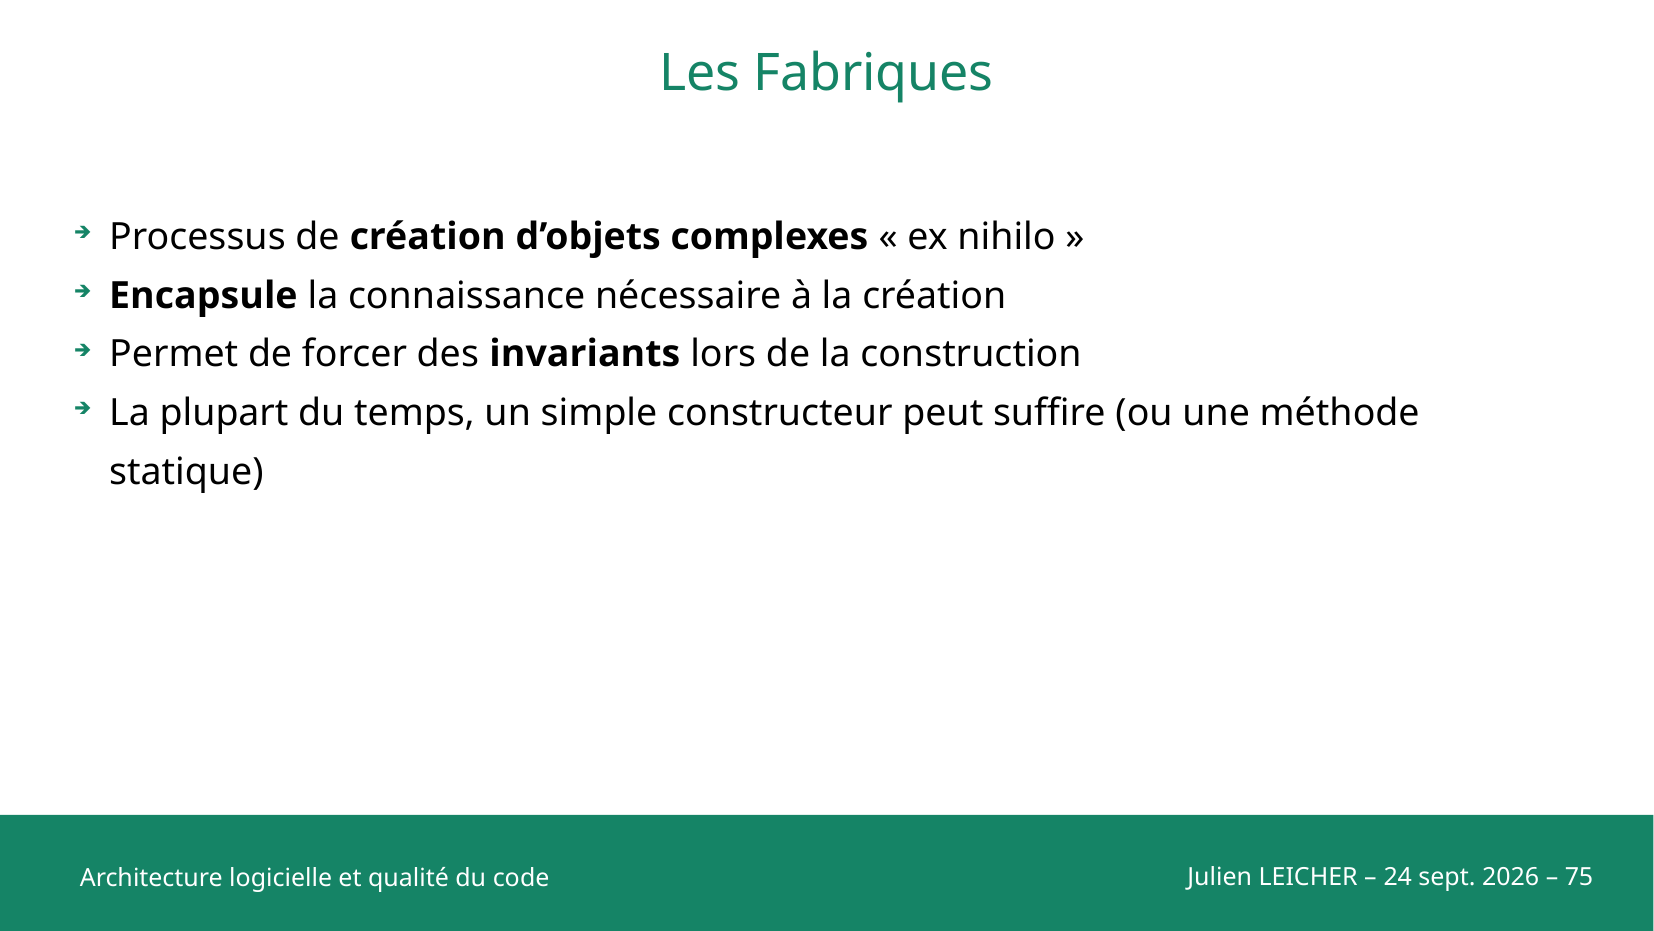

Les Fabriques
Processus de création d’objets complexes « ex nihilo »
Encapsule la connaissance nécessaire à la création
Permet de forcer des invariants lors de la construction
La plupart du temps, un simple constructeur peut suffire (ou une méthode statique)
Julien LEICHER – –
Architecture logicielle et qualité du code